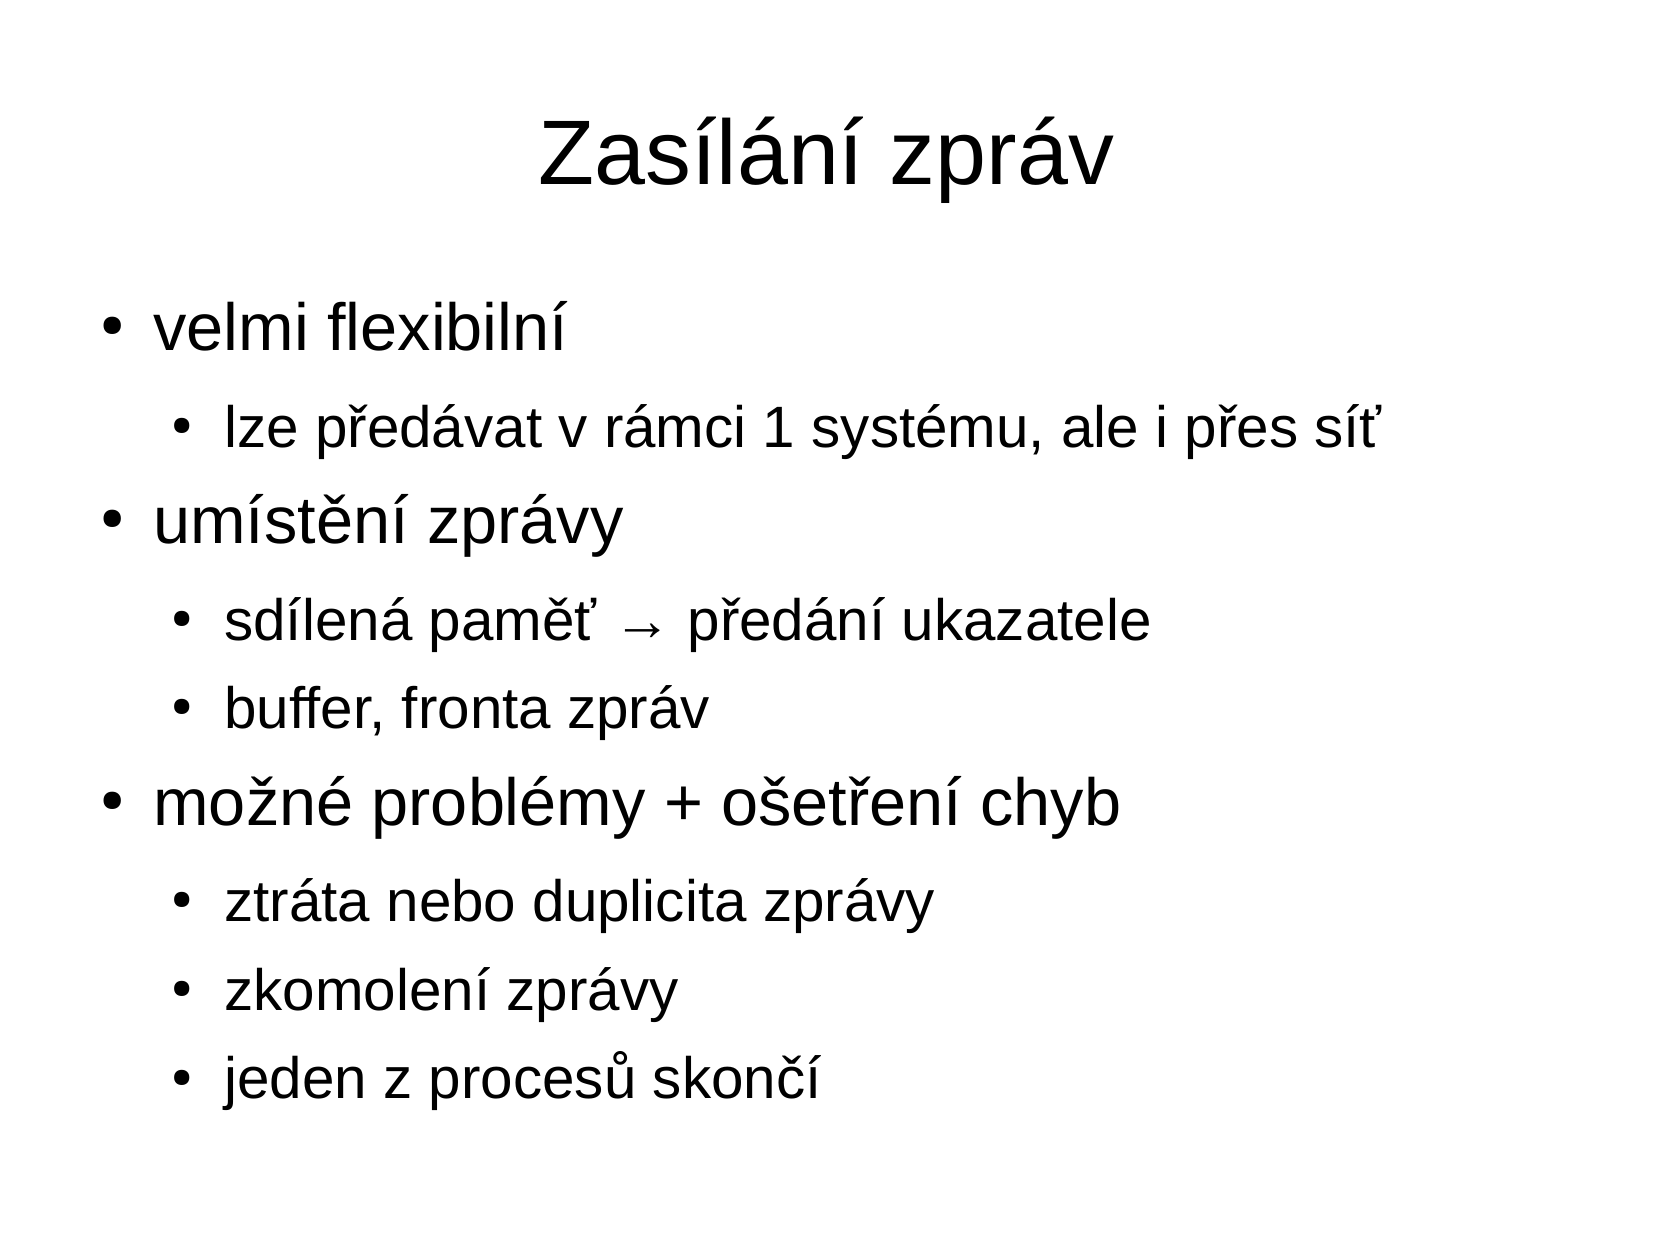

# Zasílání zpráv
velmi flexibilní
lze předávat v rámci 1 systému, ale i přes síť
umístění zprávy
sdílená paměť → předání ukazatele
buffer, fronta zpráv
možné problémy + ošetření chyb
ztráta nebo duplicita zprávy
zkomolení zprávy
jeden z procesů skončí